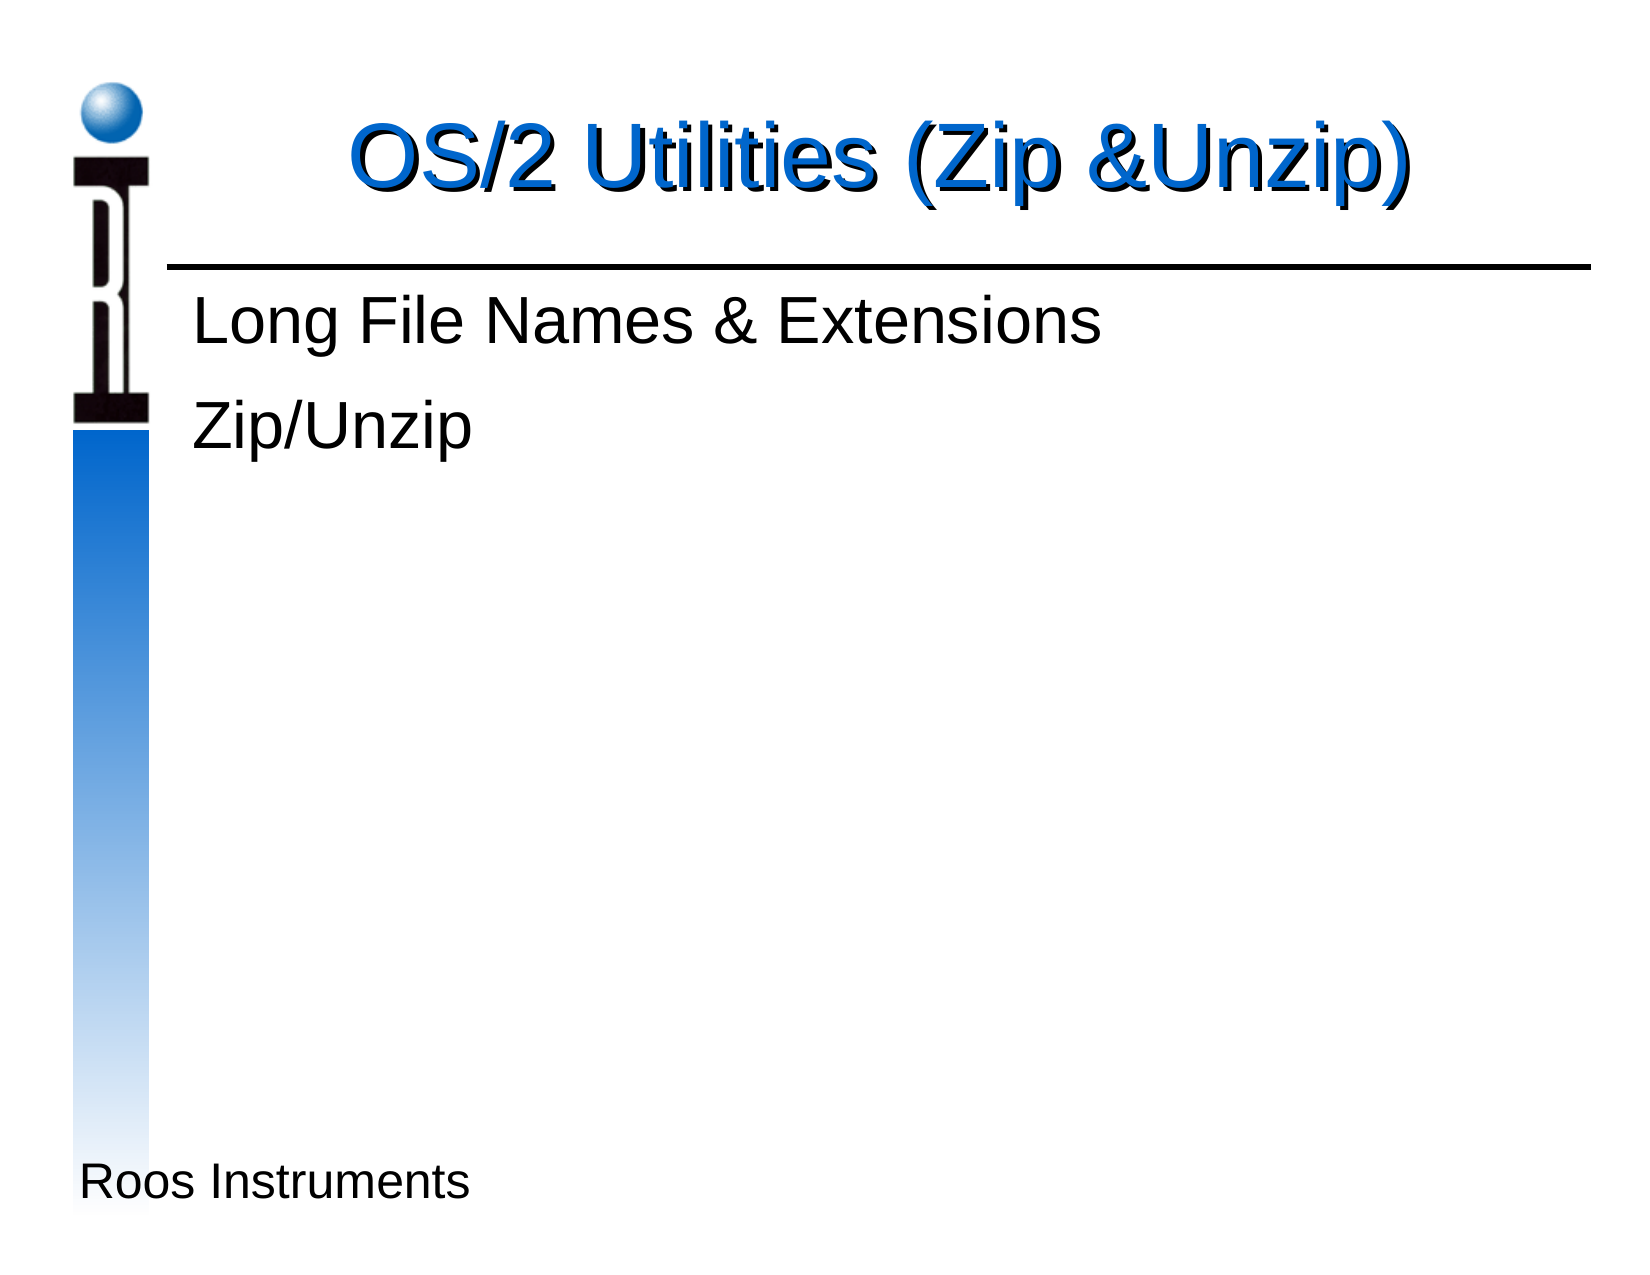

# OS/2 Utilities (Zip &Unzip)
Long File Names & Extensions
Zip/Unzip